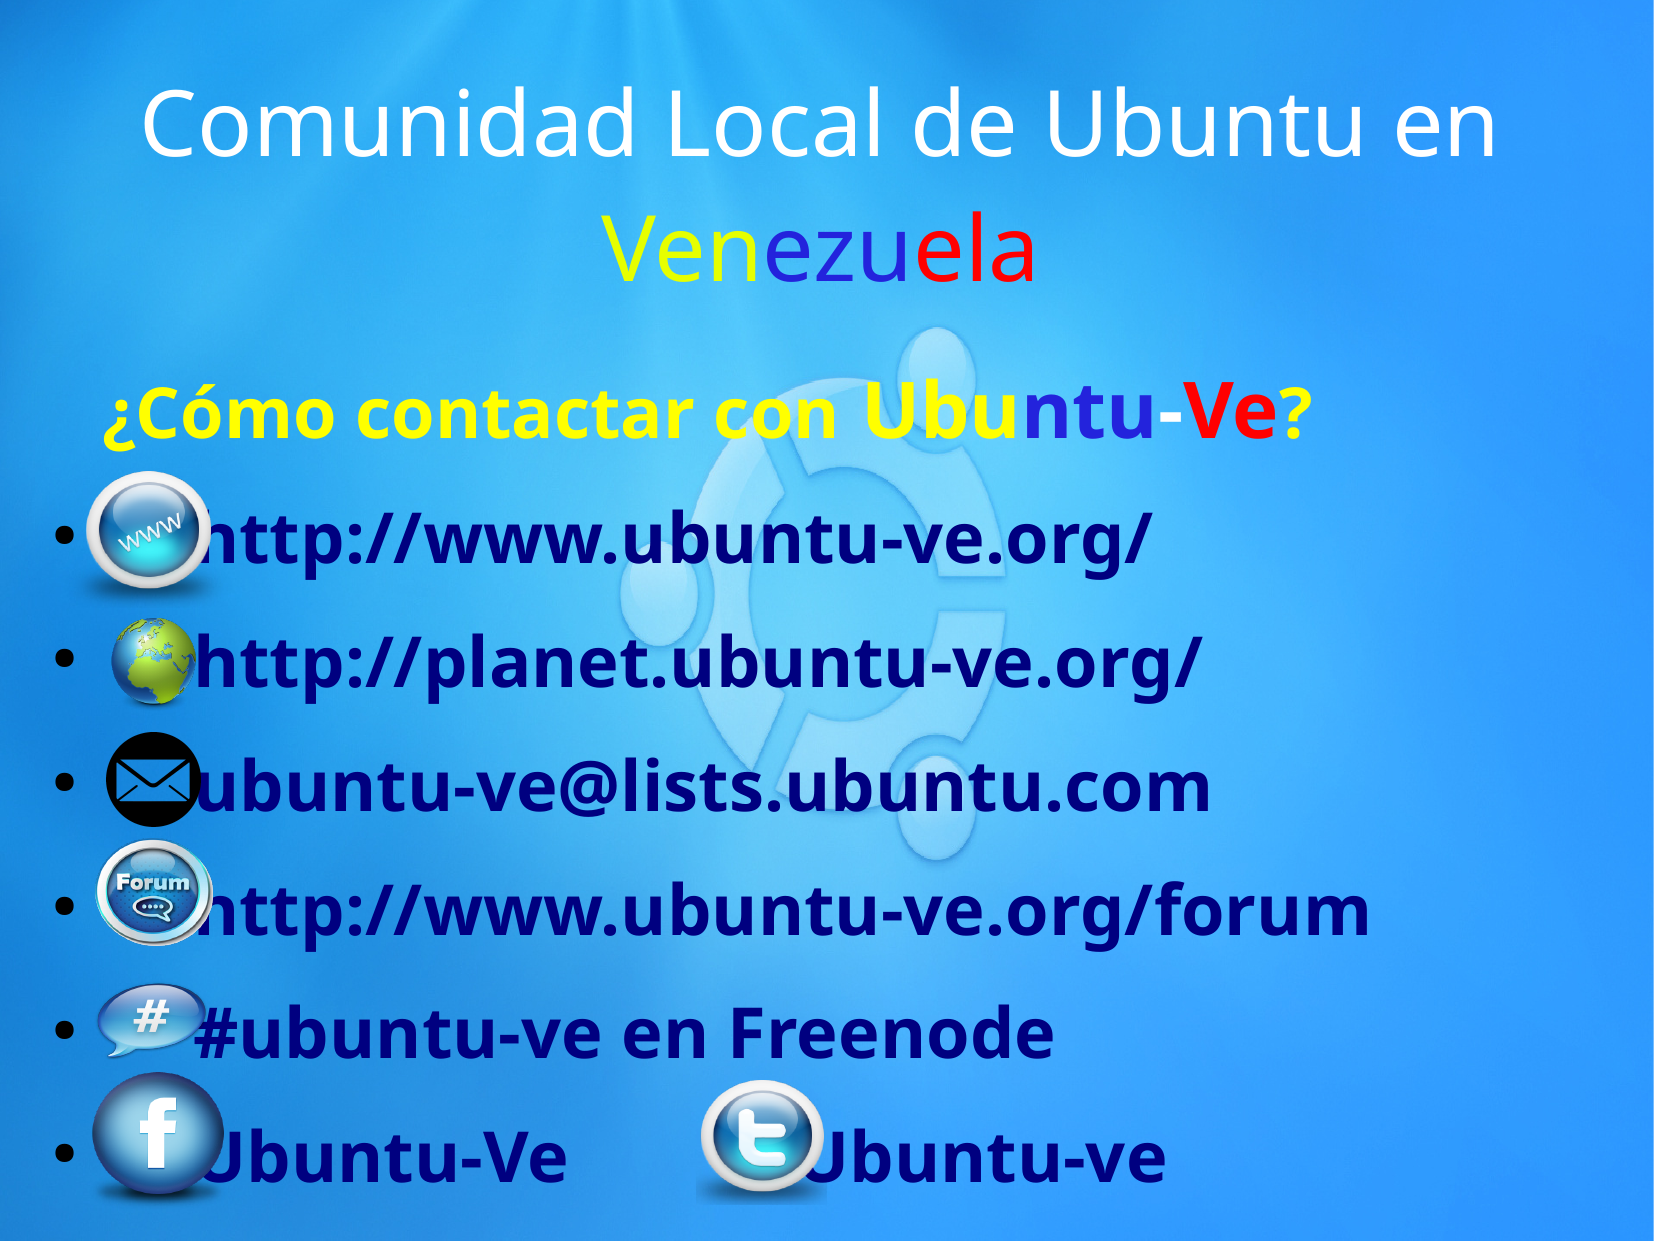

# Comunidad Local de Ubuntu en Venezuela
¿Cómo contactar con Ubuntu-Ve?
 http://www.ubuntu-ve.org/
 http://planet.ubuntu-ve.org/
 ubuntu-ve@lists.ubuntu.com
 http://www.ubuntu-ve.org/forum
 #ubuntu-ve en Freenode
 Ubuntu-Ve @Ubuntu-ve